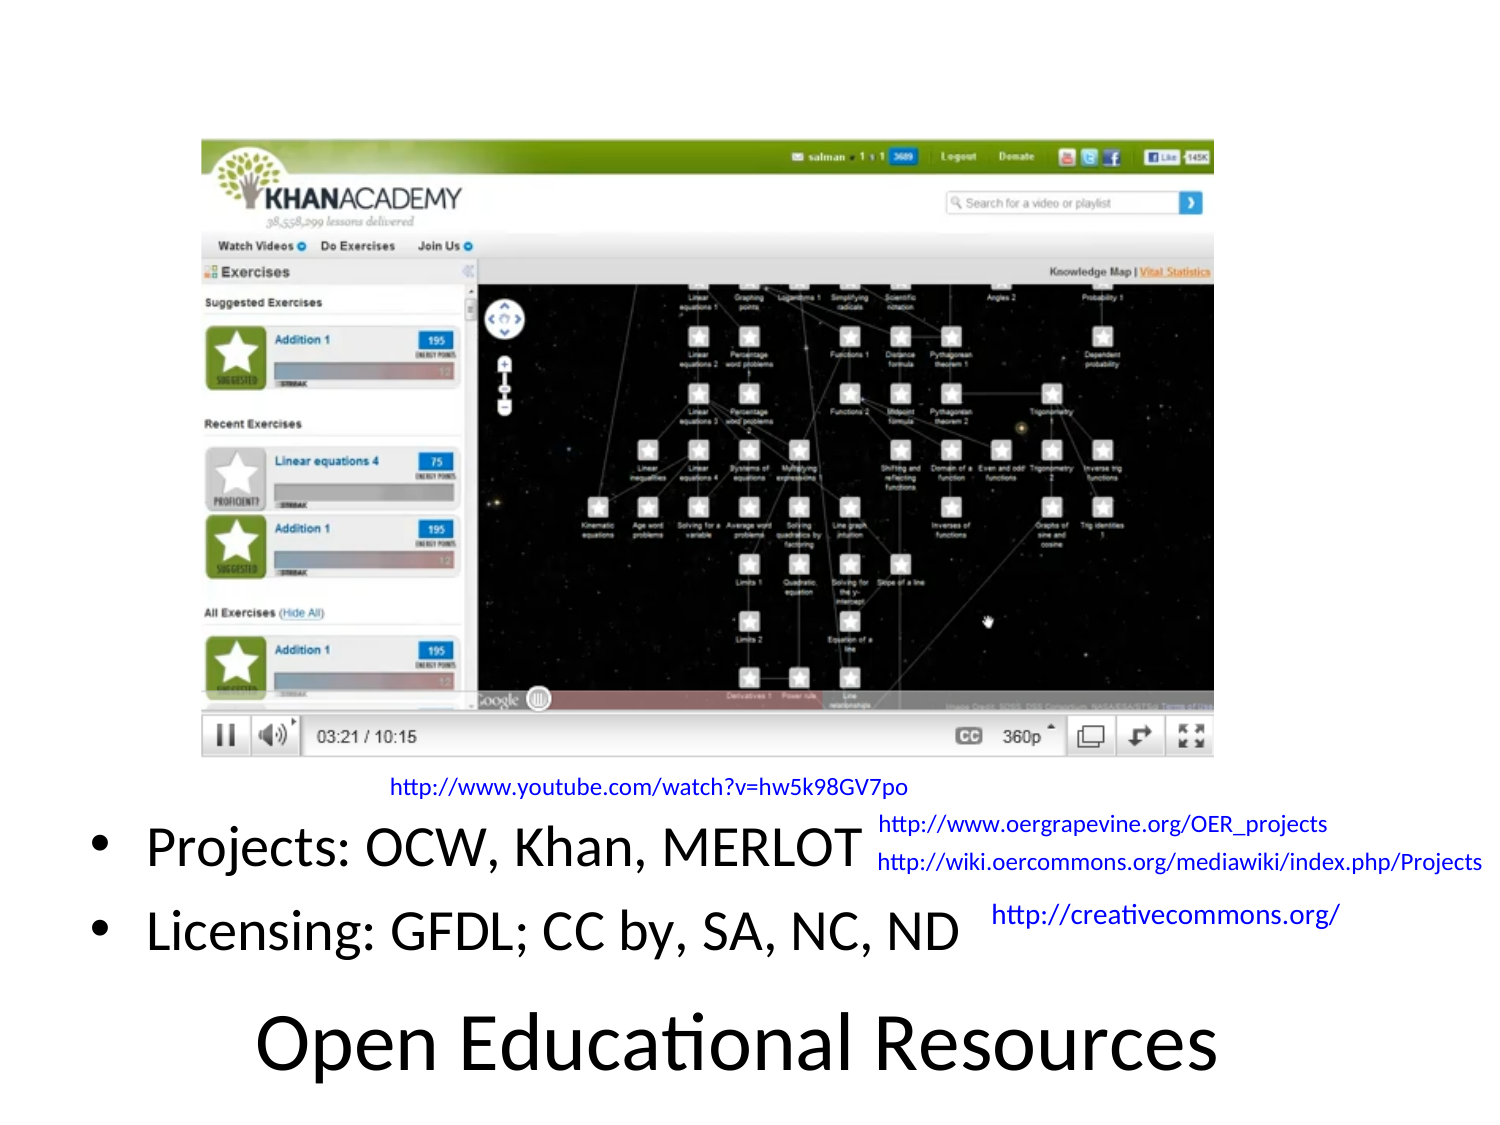

http://www.youtube.com/watch?v=hw5k98GV7po
Projects: OCW, Khan, MERLOT
Licensing: GFDL; CC by, SA, NC, ND
http://www.oergrapevine.org/OER_projects
http://wiki.oercommons.org/mediawiki/index.php/Projects
http://creativecommons.org/
# Open Educational Resources